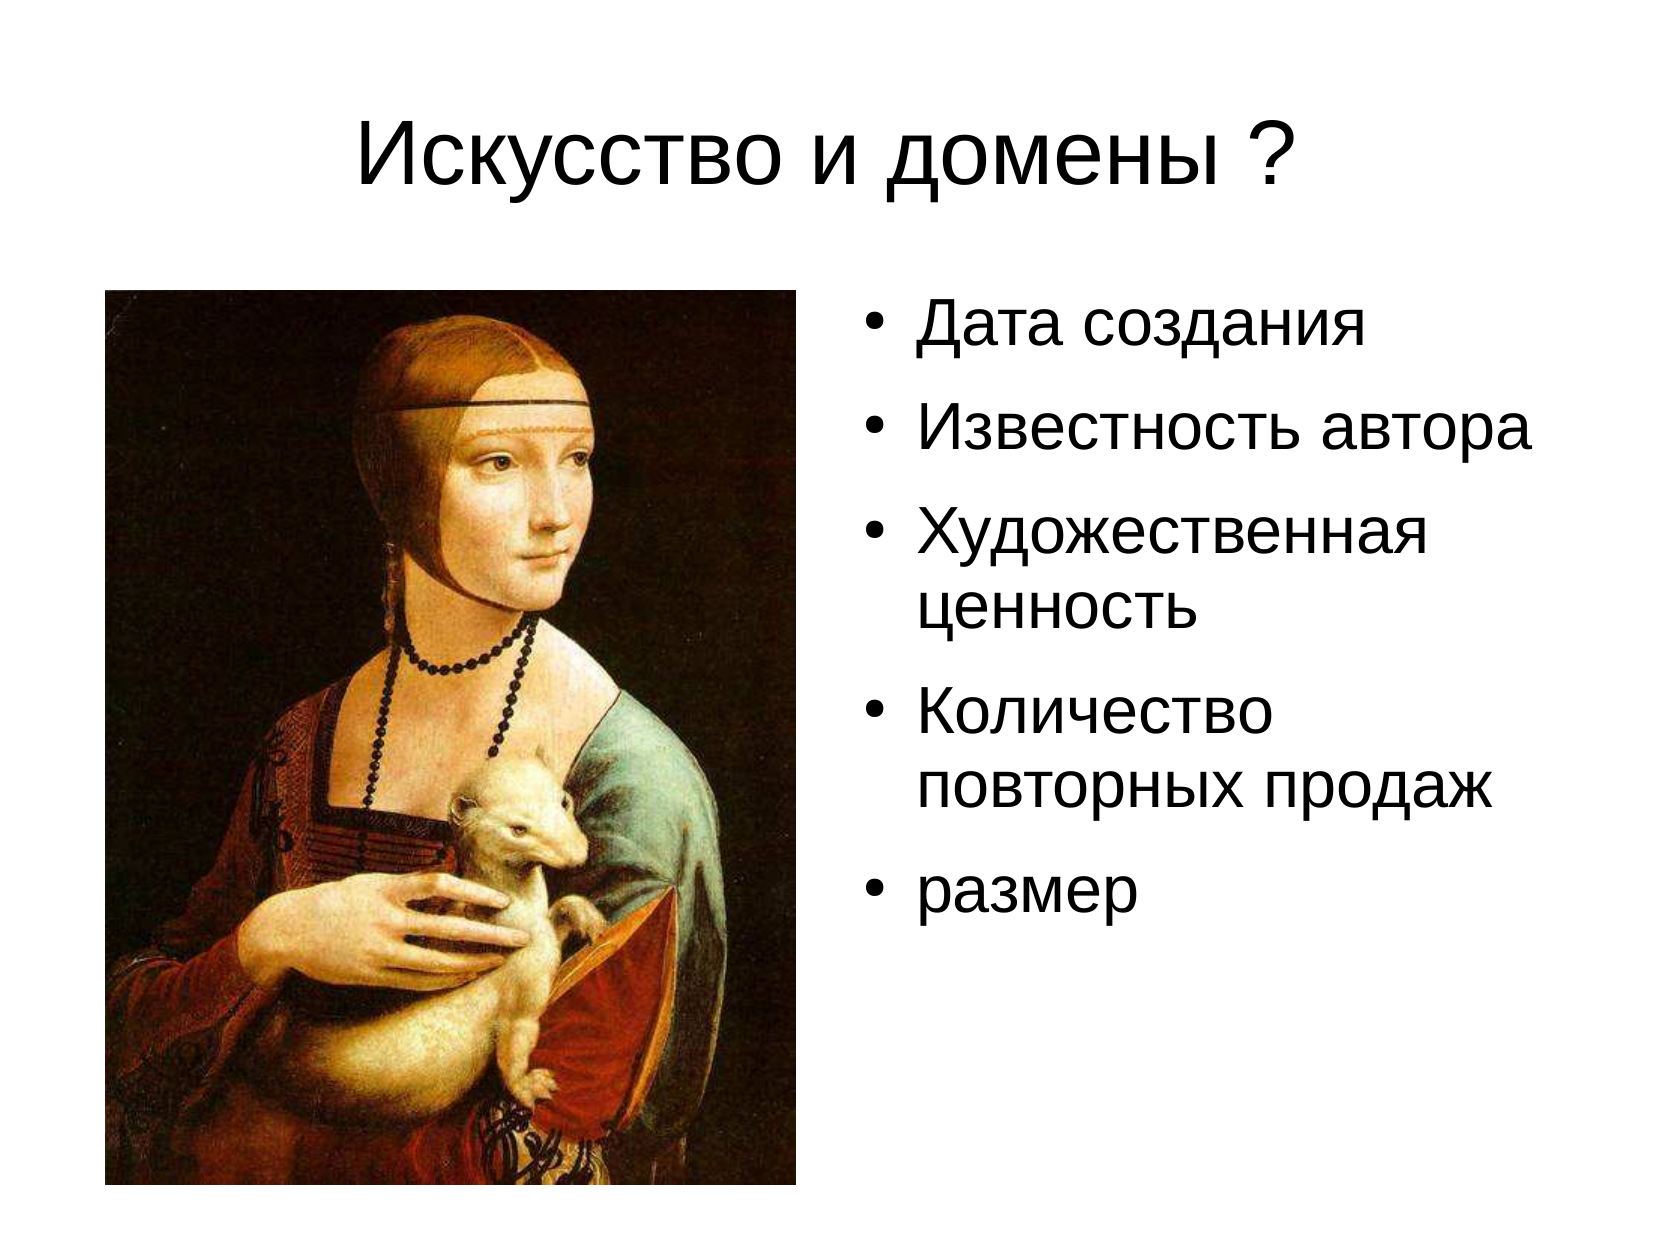

# Искусство и домены ?
Дата создания
Известность автора
Художественная ценность
Количество повторных продаж
размер